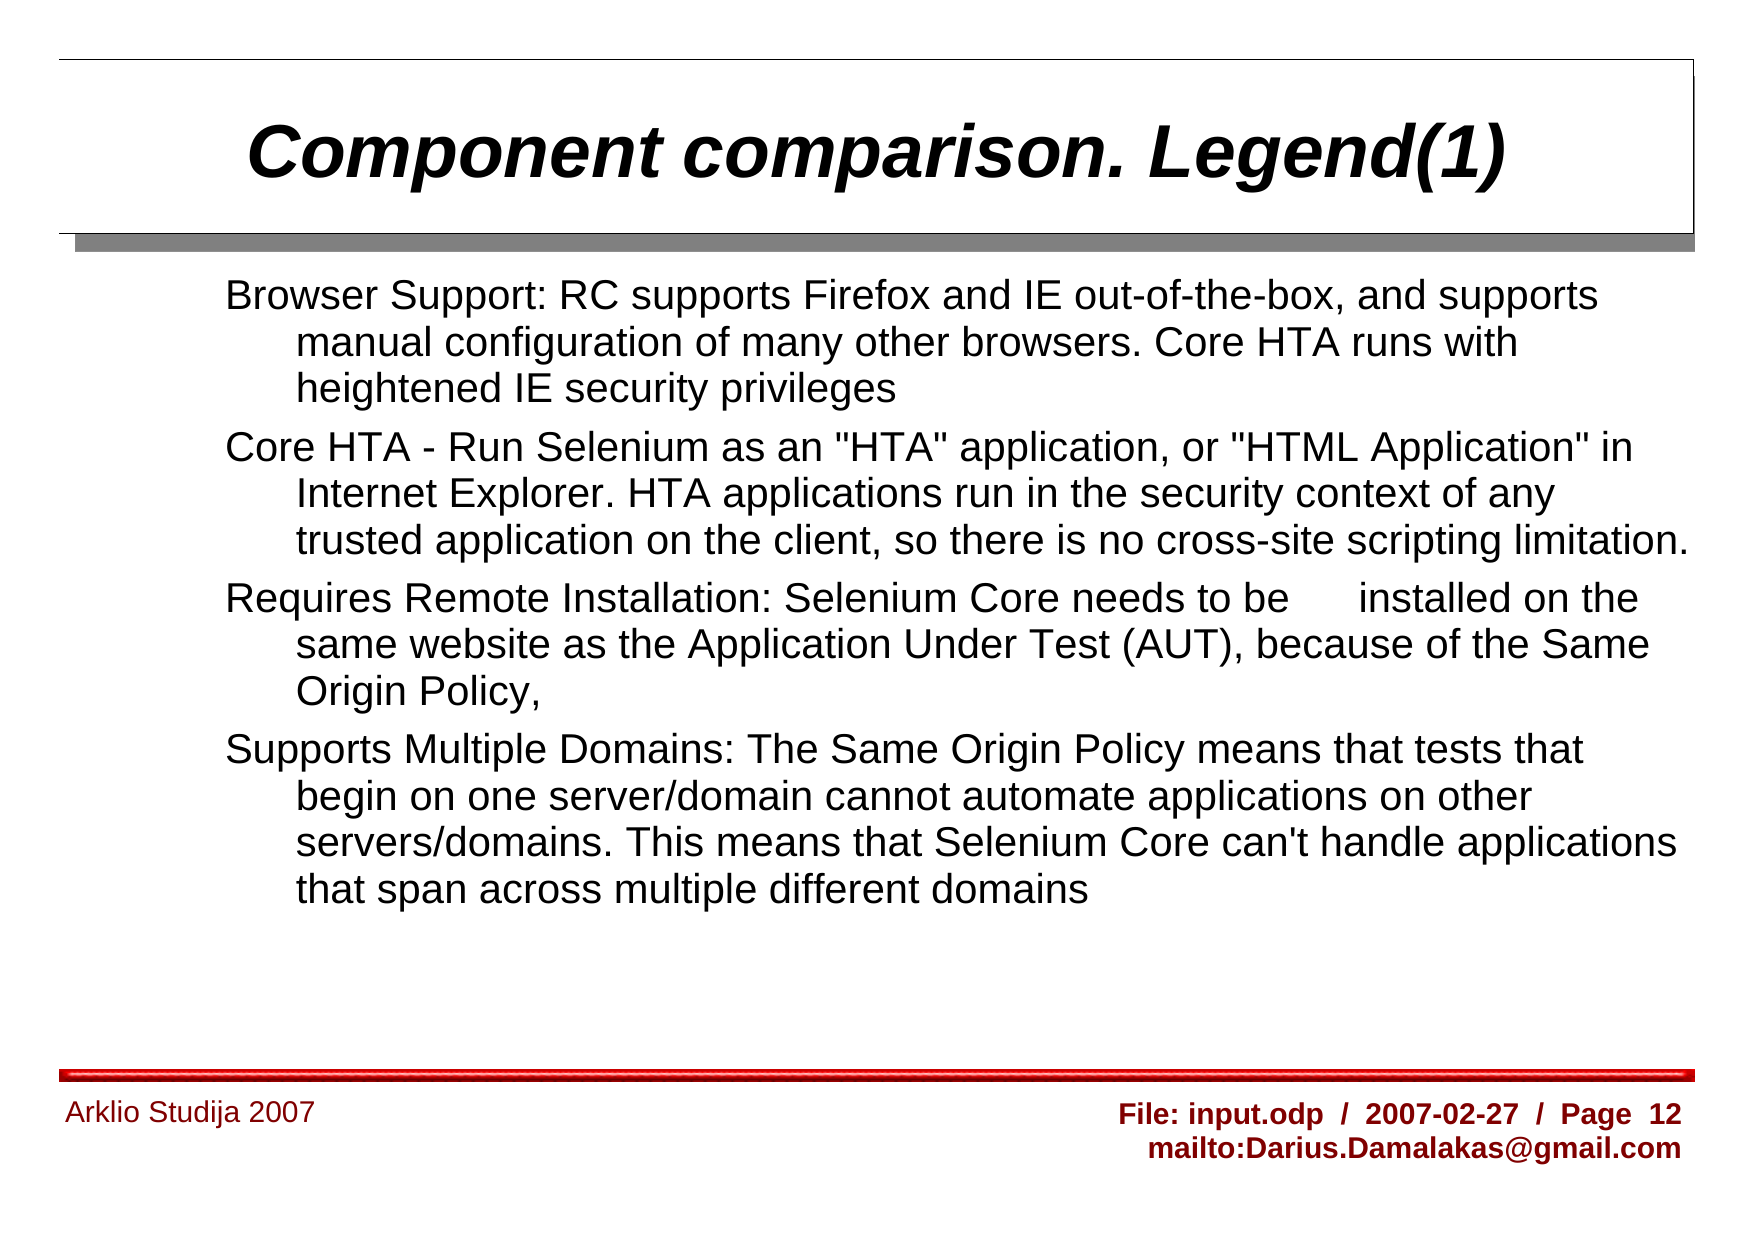

# Component comparison. Legend(1)
Browser Support: RC supports Firefox and IE out-of-the-box, and supports manual configuration of many other browsers. Core HTA runs with heightened IE security privileges
Core HTA - Run Selenium as an "HTA" application, or "HTML Application" in Internet Explorer. HTA applications run in the security context of any trusted application on the client, so there is no cross-site scripting limitation.
Requires Remote Installation: Selenium Core needs to be 	installed on the same website as the Application Under Test (AUT), because of the Same Origin Policy,
Supports Multiple Domains: The Same Origin Policy means that tests that begin on one server/domain cannot automate applications on other servers/domains. This means that Selenium Core can't handle applications that span across multiple different domains